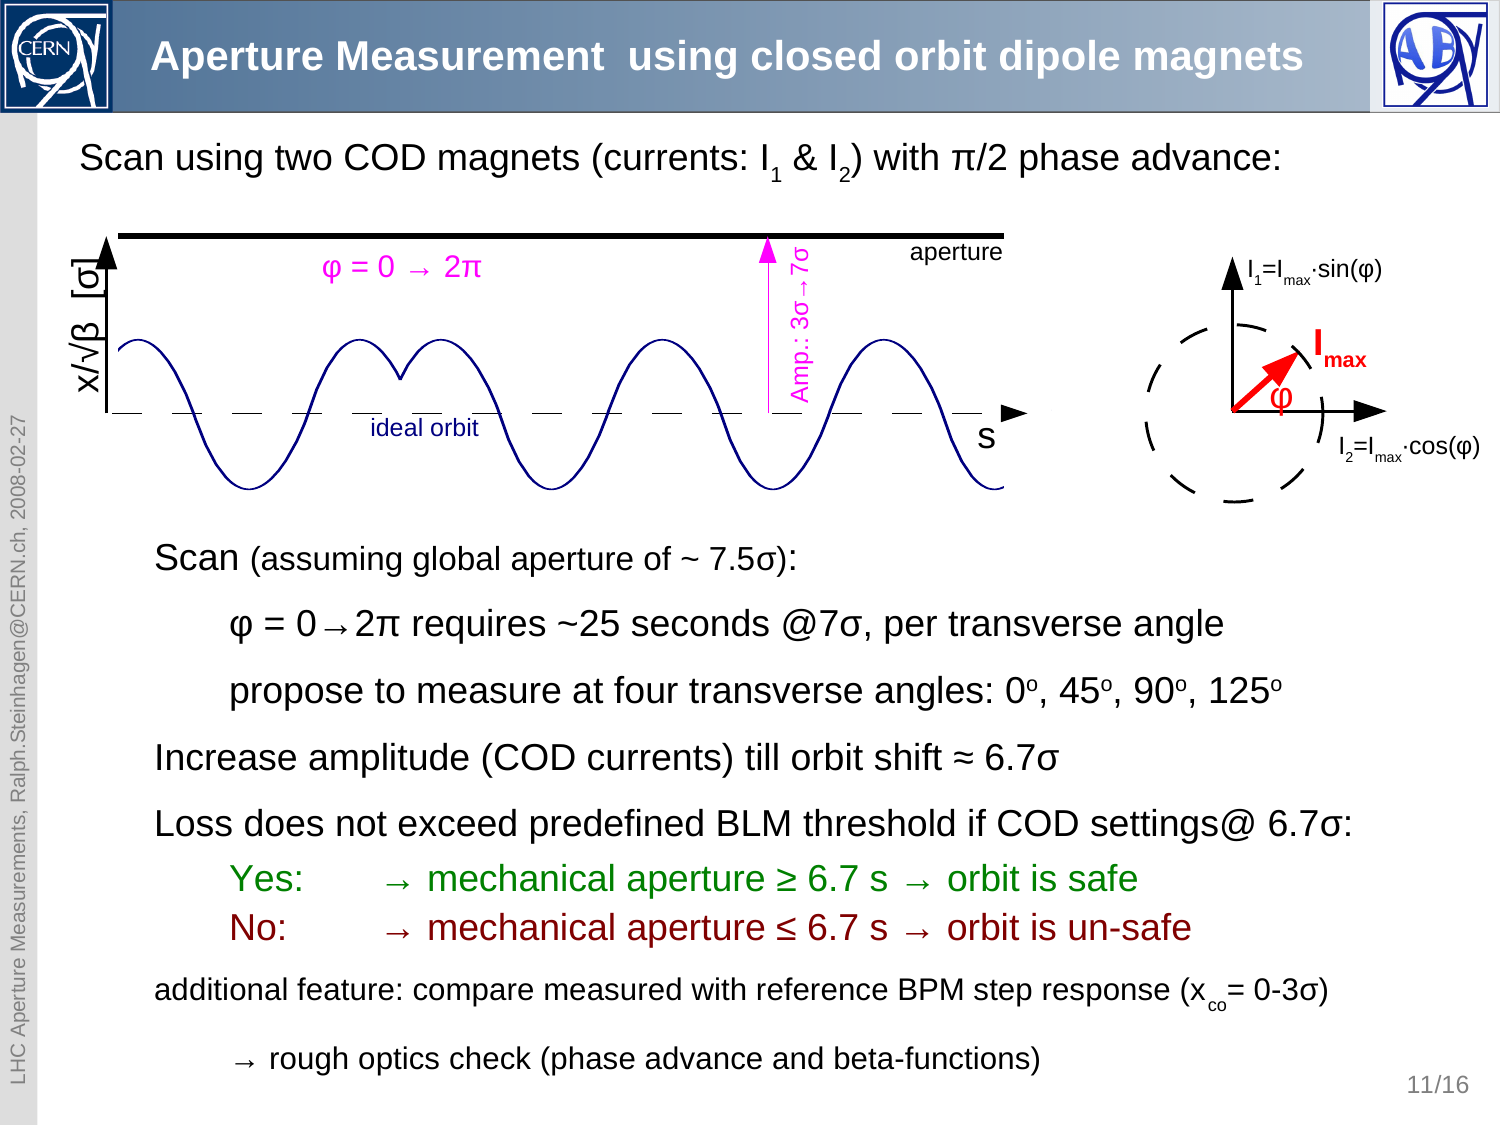

# Aperture Measurement using closed orbit dipole magnets
Scan using two COD magnets (currents: I1 & I2) with π/2 phase advance:
Scan (assuming global aperture of ~ 7.5σ):
φ = 0→2π requires ~25 seconds @7σ, per transverse angle
propose to measure at four transverse angles: 0o, 45o, 90o, 125o
Increase amplitude (COD currents) till orbit shift ≈ 6.7σ
Loss does not exceed predefined BLM threshold if COD settings@ 6.7σ:
Yes: 	→ mechanical aperture ≥ 6.7 s → orbit is safe
No:	→ mechanical aperture ≤ 6.7 s → orbit is un-safe
additional feature: compare measured with reference BPM step response (xco= 0-3σ)
→ rough optics check (phase advance and beta-functions)
aperture
x/√β [σ]
Amp.: 3σ→7σ
φ = 0 → 2π
I1=Imax∙sin(φ)
Imax
φ
ideal orbit
s
I2=Imax∙cos(φ)